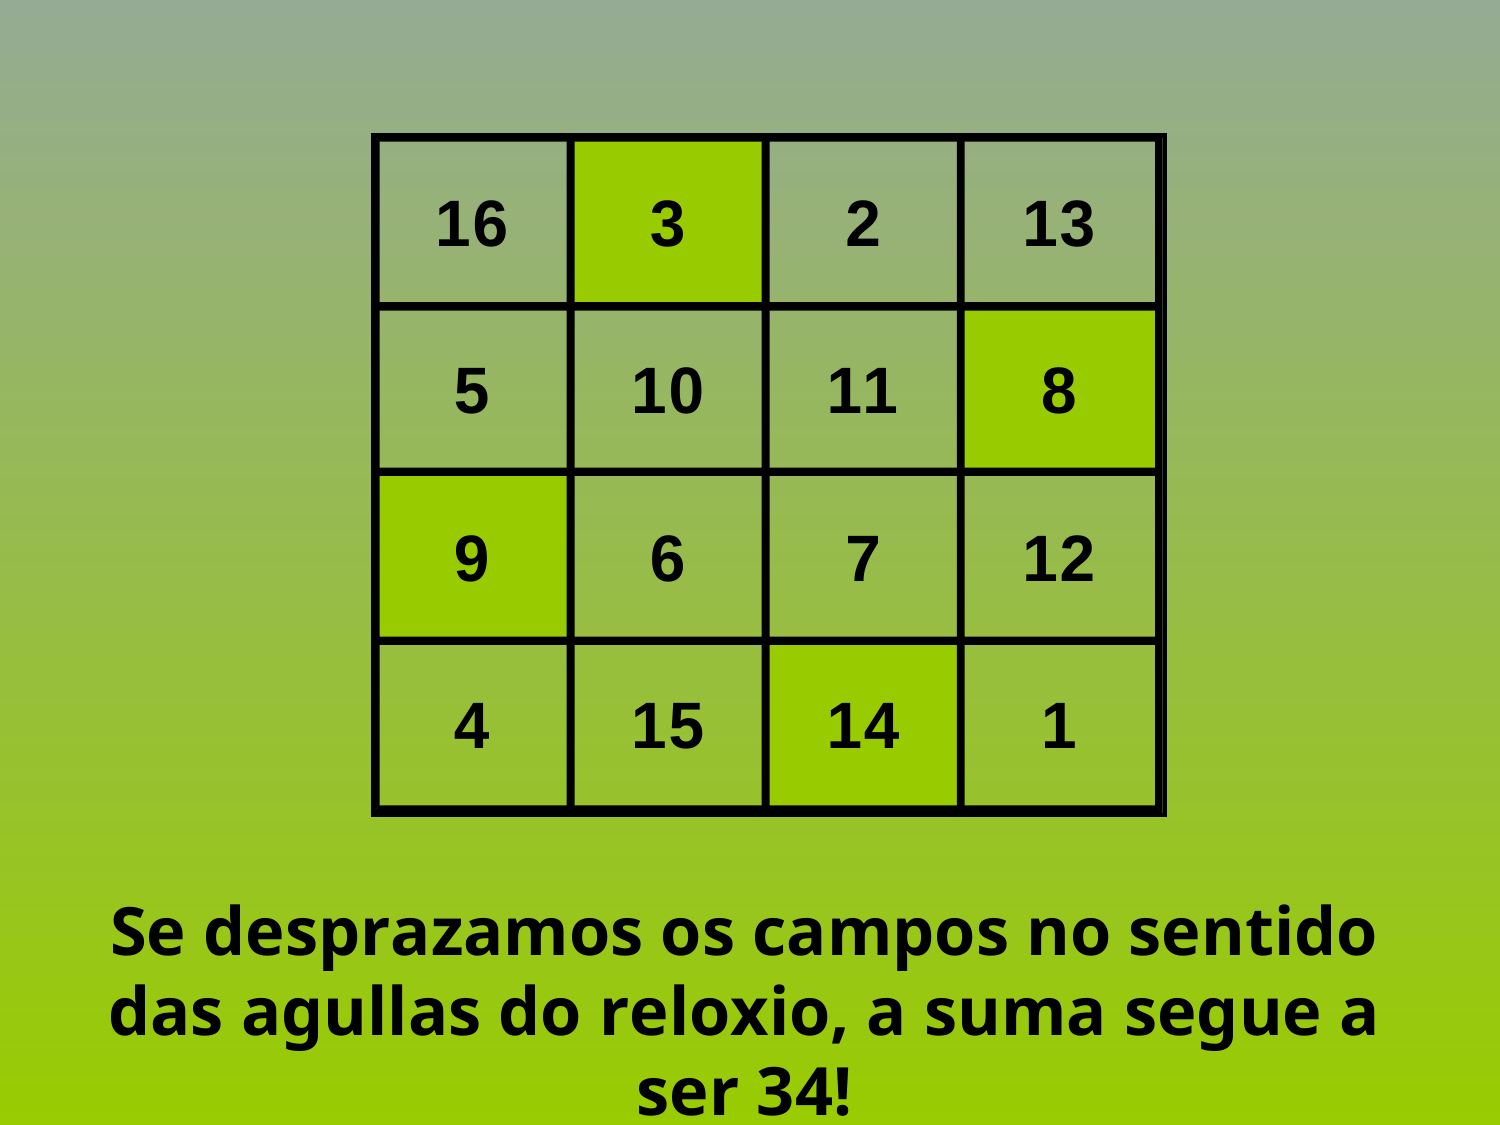

Se desprazamos os campos no sentido das agullas do reloxio, a suma segue a ser 34!